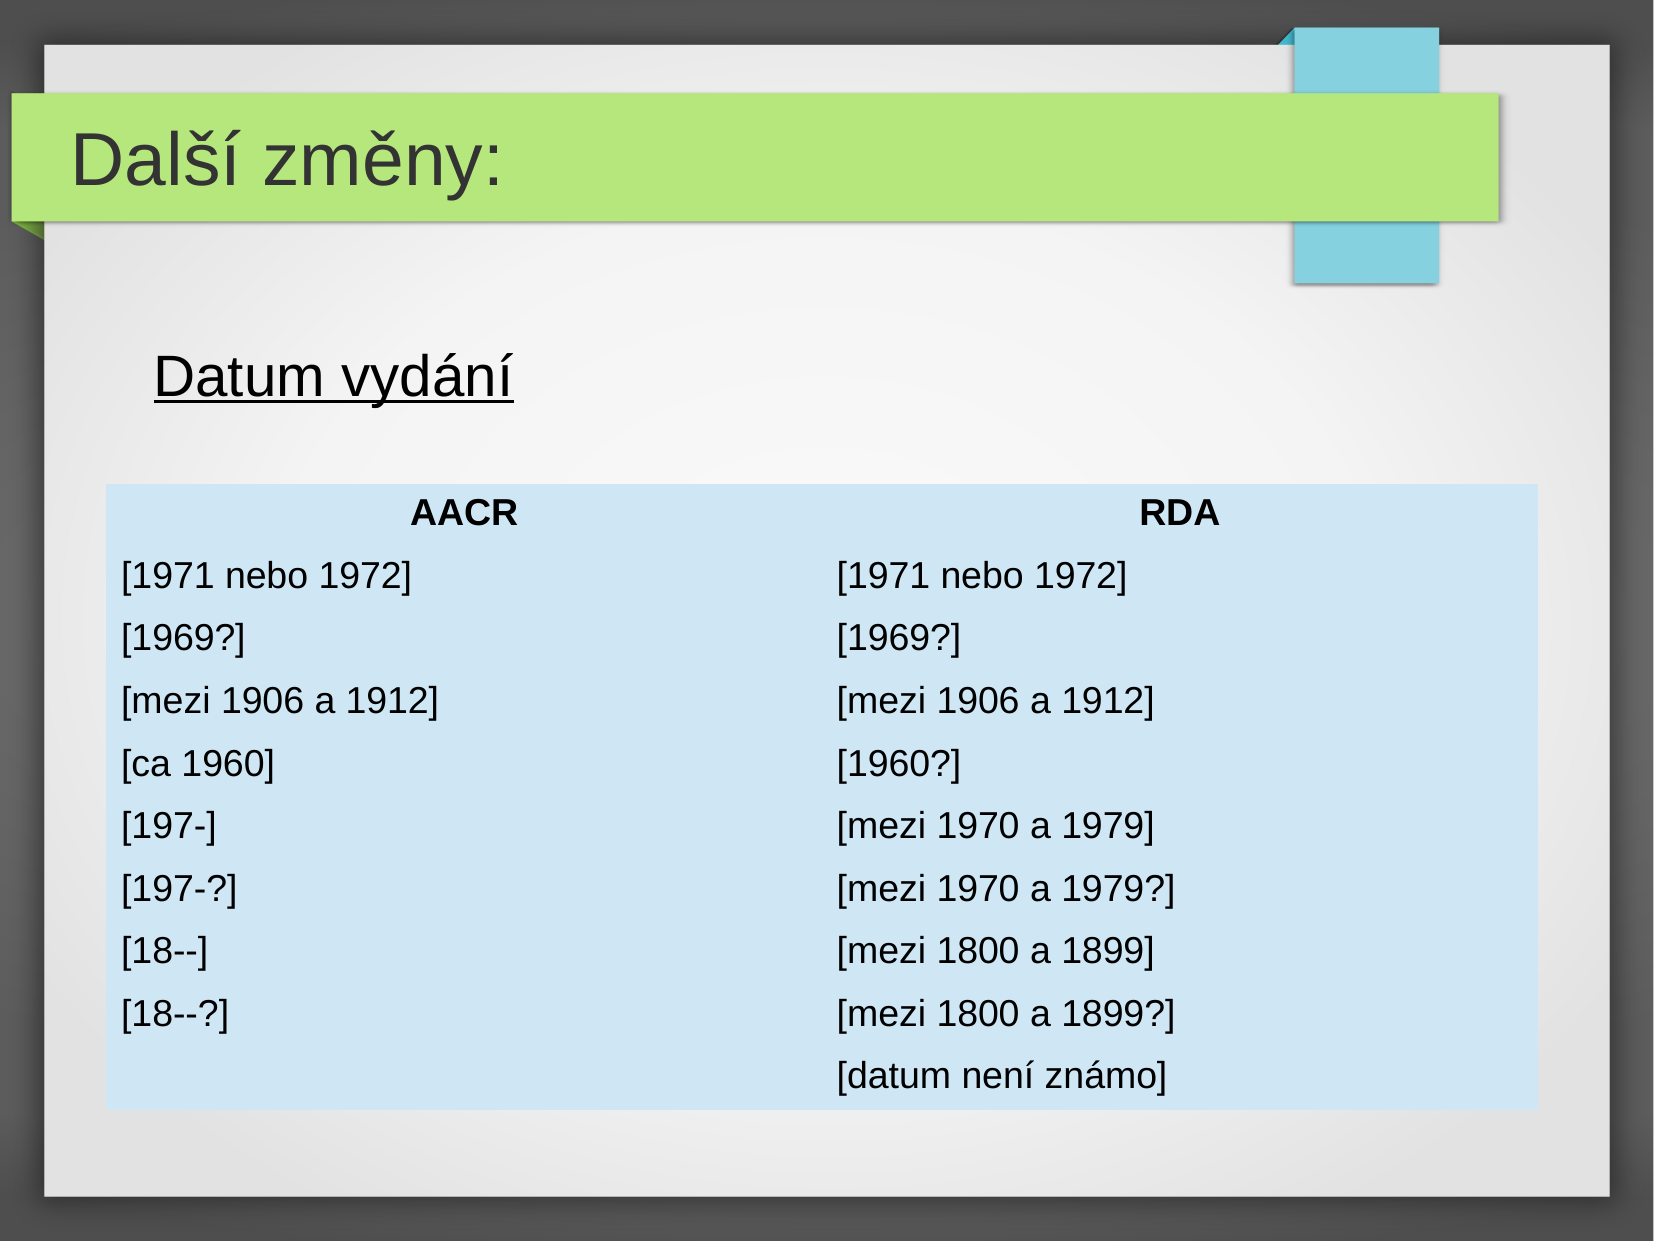

# Další změny:
Datum vydání
| AACR | RDA |
| --- | --- |
| [1971 nebo 1972] | [1971 nebo 1972] |
| [1969?] | [1969?] |
| [mezi 1906 a 1912] | [mezi 1906 a 1912] |
| [ca 1960] | [1960?] |
| [197-] | [mezi 1970 a 1979] |
| [197-?] | [mezi 1970 a 1979?] |
| [18--] | [mezi 1800 a 1899] |
| [18--?] | [mezi 1800 a 1899?] |
| | [datum není známo] |